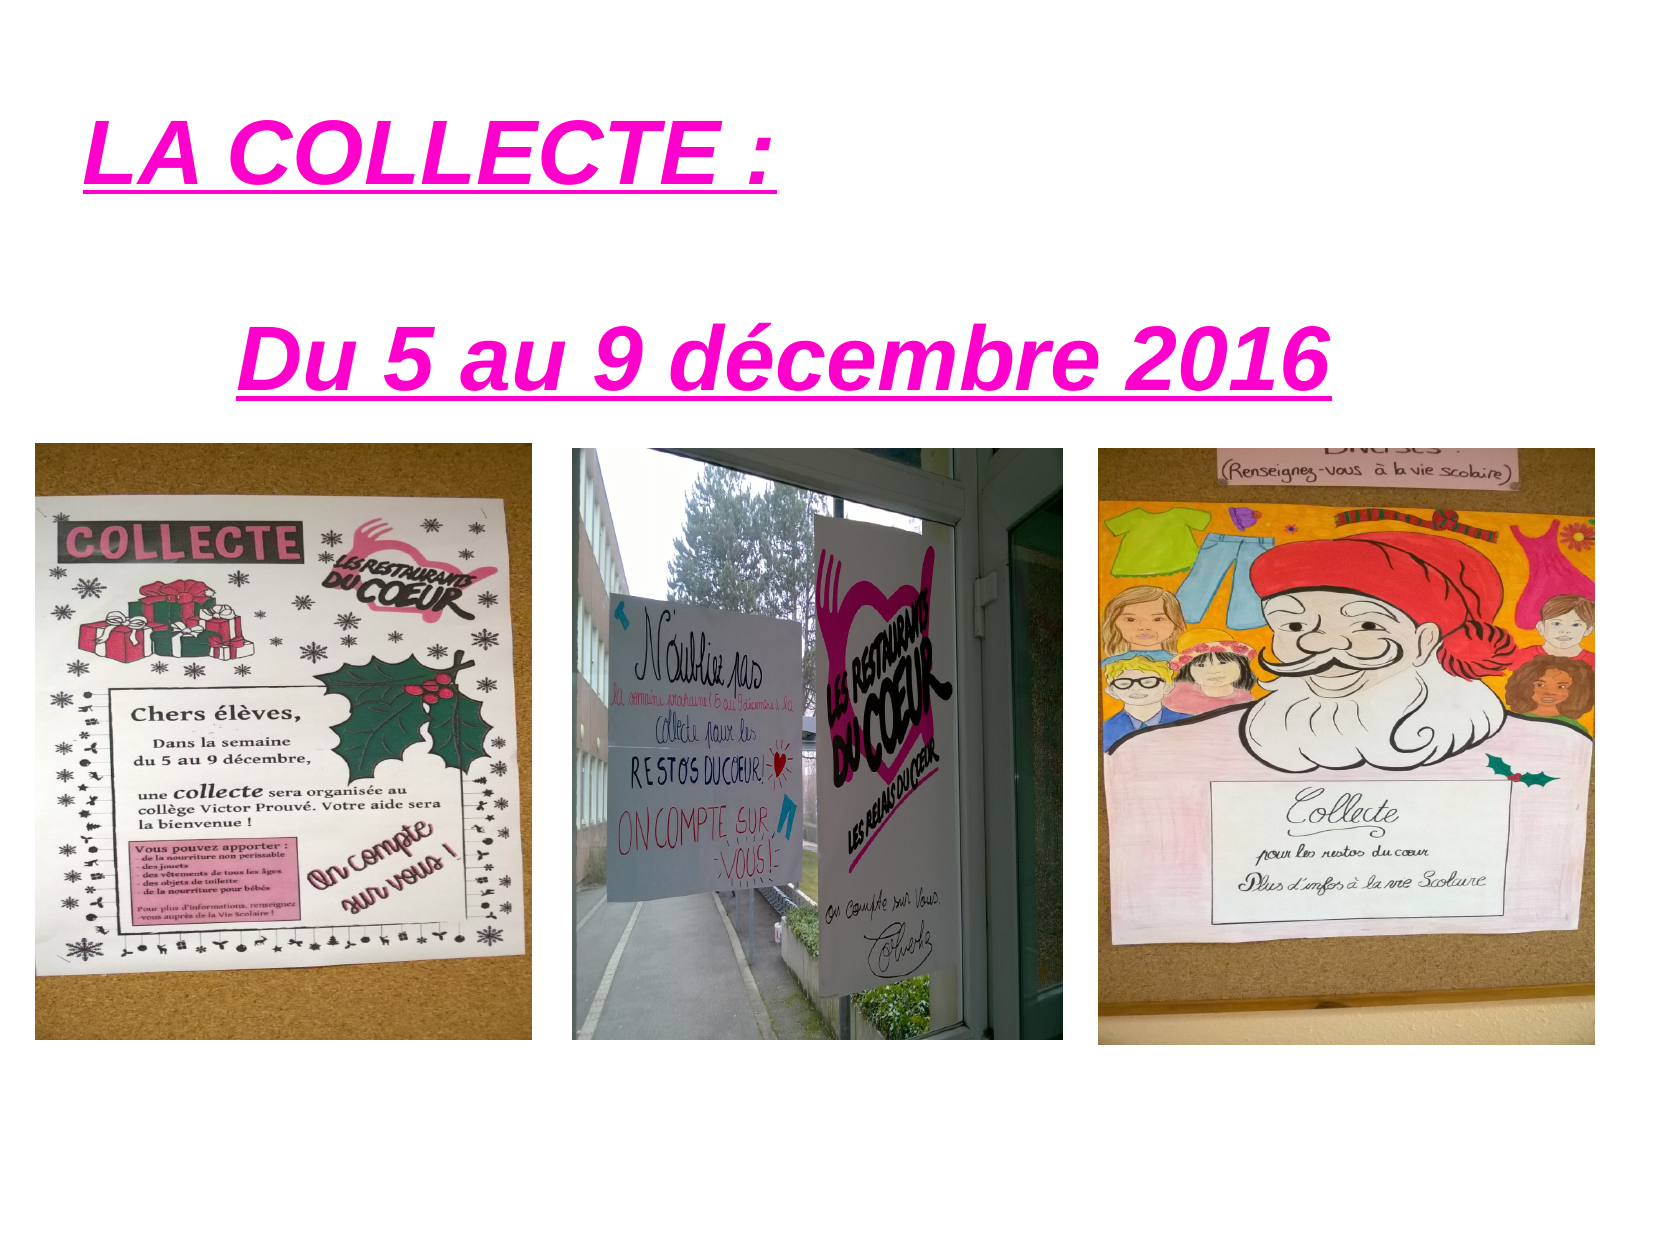

# LA COLLECTE :
Du 5 au 9 décembre 2016